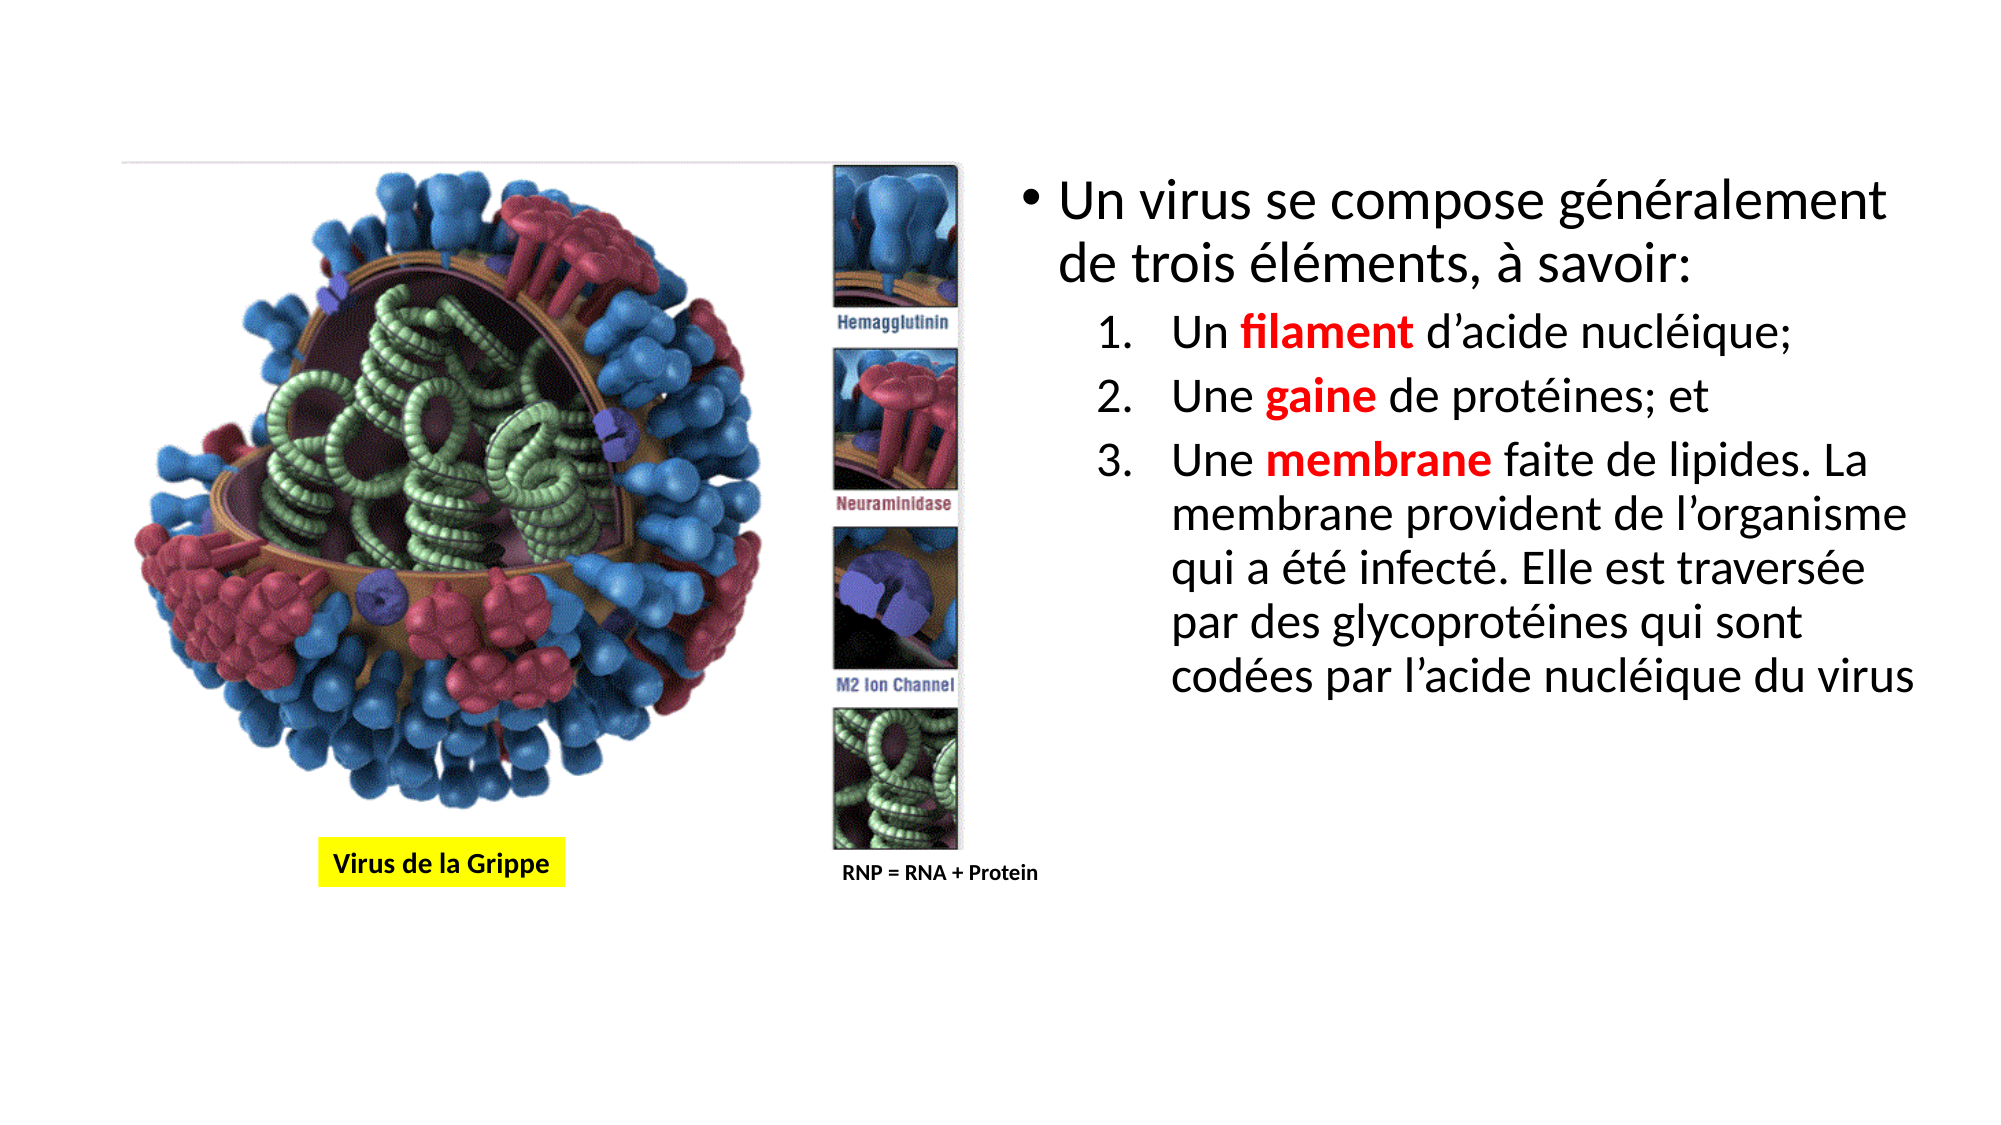

# Un virus se compose généralement de trois éléments, à savoir:
Un filament d’acide nucléique;
Une gaine de protéines; et
Une membrane faite de lipides. La membrane provident de l’organisme qui a été infecté. Elle est traversée par des glycoprotéines qui sont codées par l’acide nucléique du virus
Virus de la Grippe
RNP = RNA + Protein